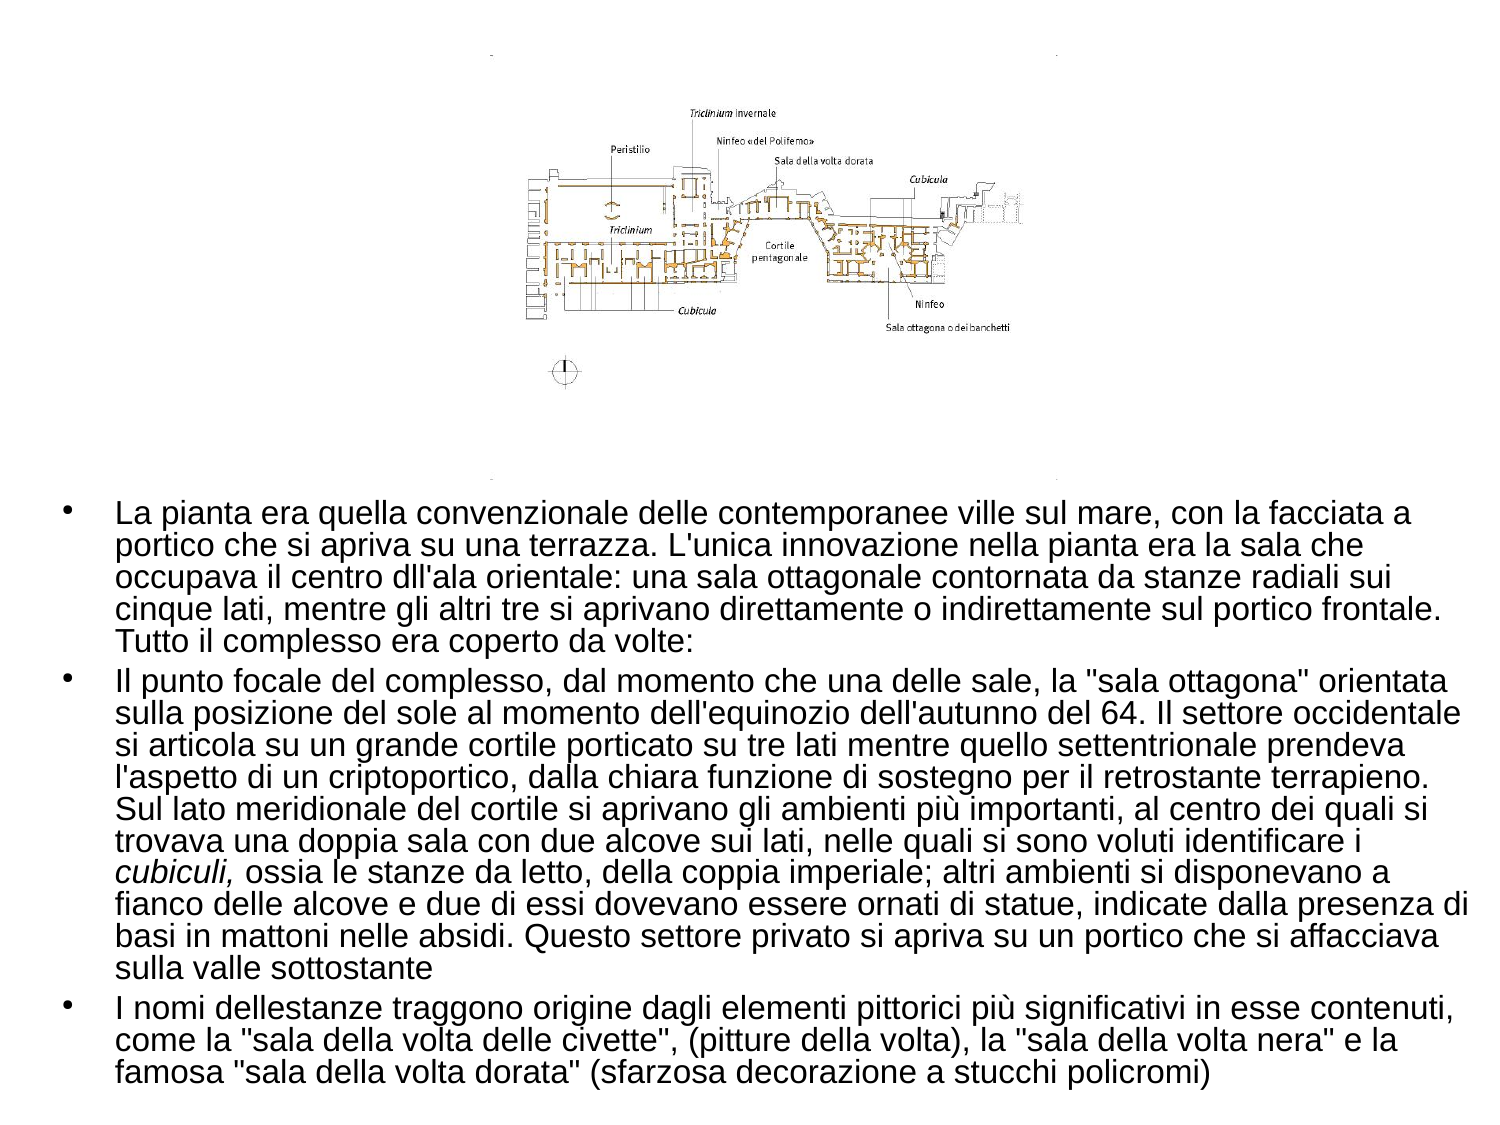

# La pianta era quella convenzionale delle contemporanee ville sul mare, con la facciata a portico che si apriva su una terrazza. L'unica innovazione nella pianta era la sala che occupava il centro dll'ala orientale: una sala ottagonale contornata da stanze radiali sui cinque lati, mentre gli altri tre si aprivano direttamente o indirettamente sul portico frontale. Tutto il complesso era coperto da volte:
Il punto focale del complesso, dal momento che una delle sale, la "sala ottagona" orientata sulla posizione del sole al momento dell'equinozio dell'autunno del 64. Il settore occidentale si articola su un grande cortile porticato su tre lati mentre quello settentrionale prendeva l'aspetto di un criptoportico, dalla chiara funzione di sostegno per il retrostante terrapieno. Sul lato meridionale del cortile si aprivano gli ambienti più importanti, al centro dei quali si trovava una doppia sala con due alcove sui lati, nelle quali si sono voluti identificare i cubiculi, ossia le stanze da letto, della coppia imperiale; altri ambienti si disponevano a fianco delle alcove e due di essi dovevano essere ornati di statue, indicate dalla presenza di basi in mattoni nelle absidi. Questo settore privato si apriva su un portico che si affacciava sulla valle sottostante
I nomi dellestanze traggono origine dagli elementi pittorici più significativi in esse contenuti, come la "sala della volta delle civette", (pitture della volta), la "sala della volta nera" e la famosa "sala della volta dorata" (sfarzosa decorazione a stucchi policromi)